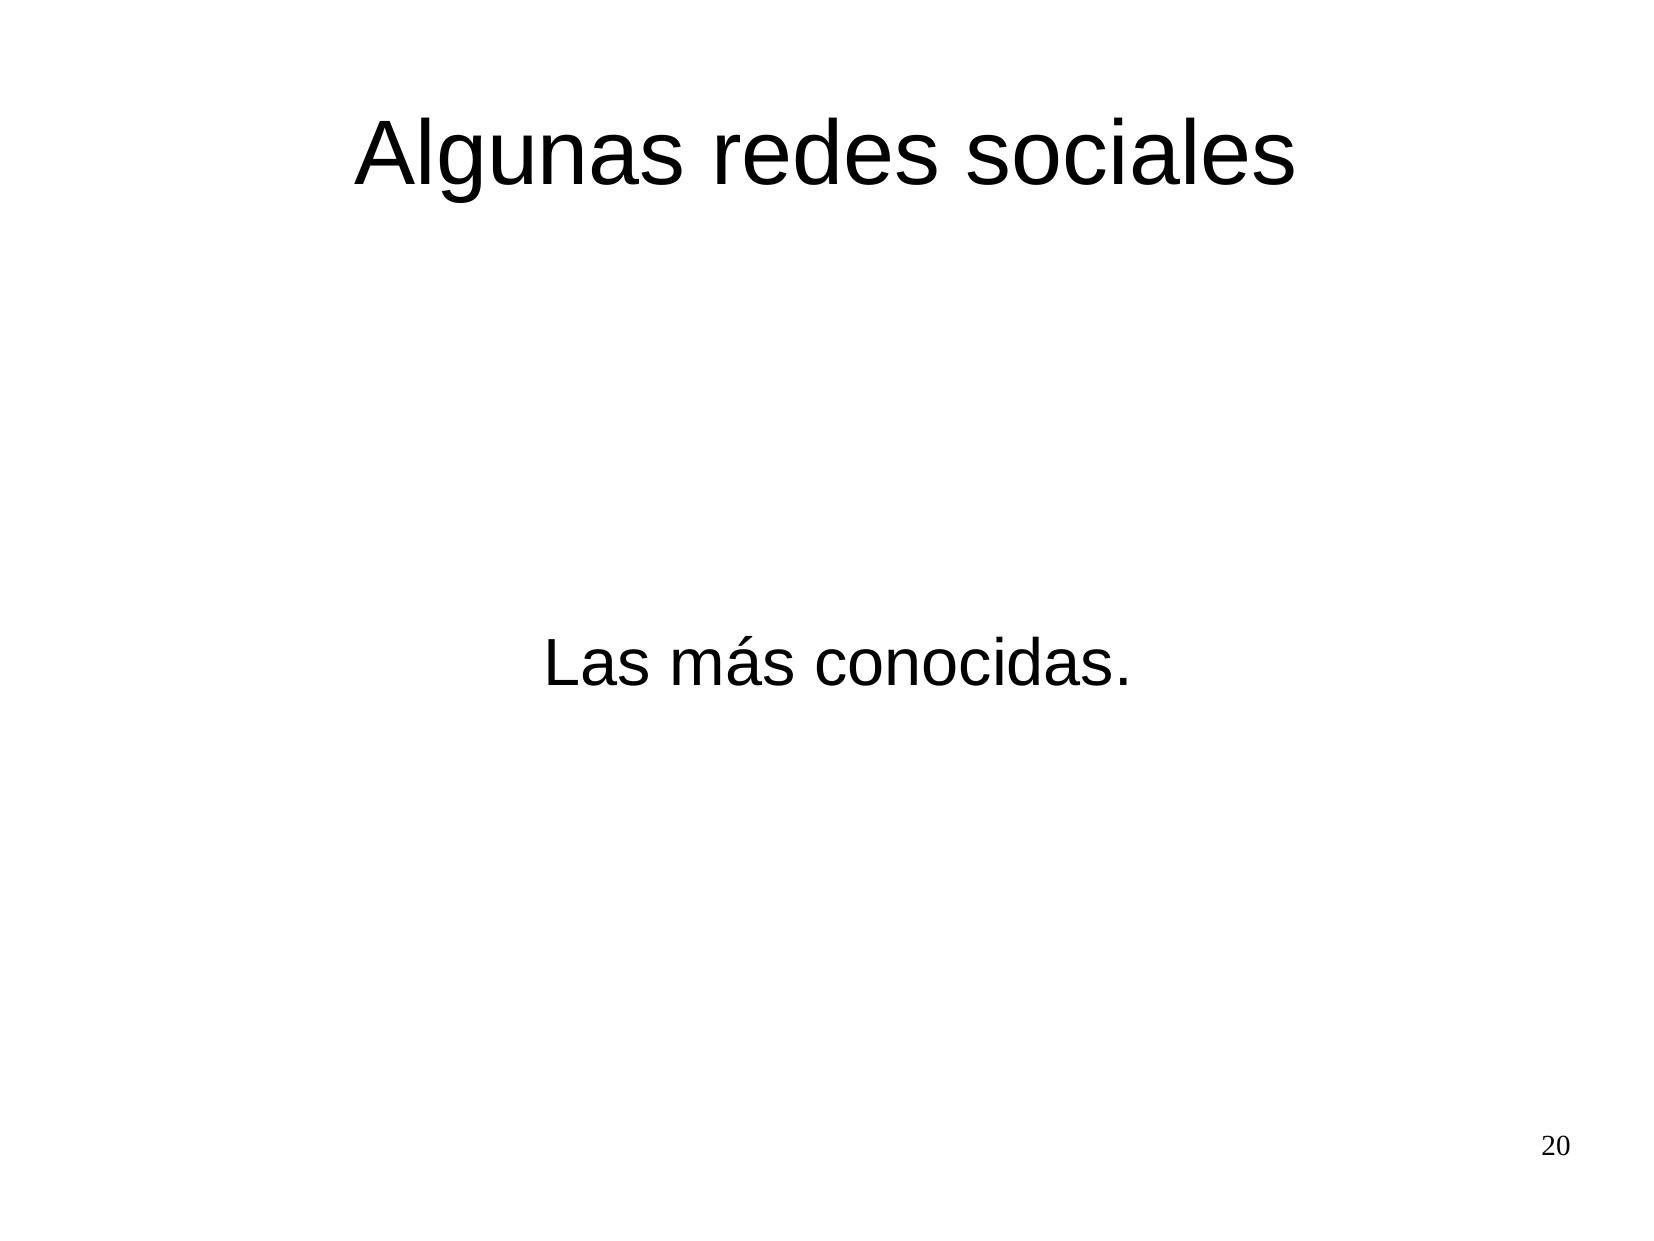

# Algunas redes sociales
Las más conocidas.
20